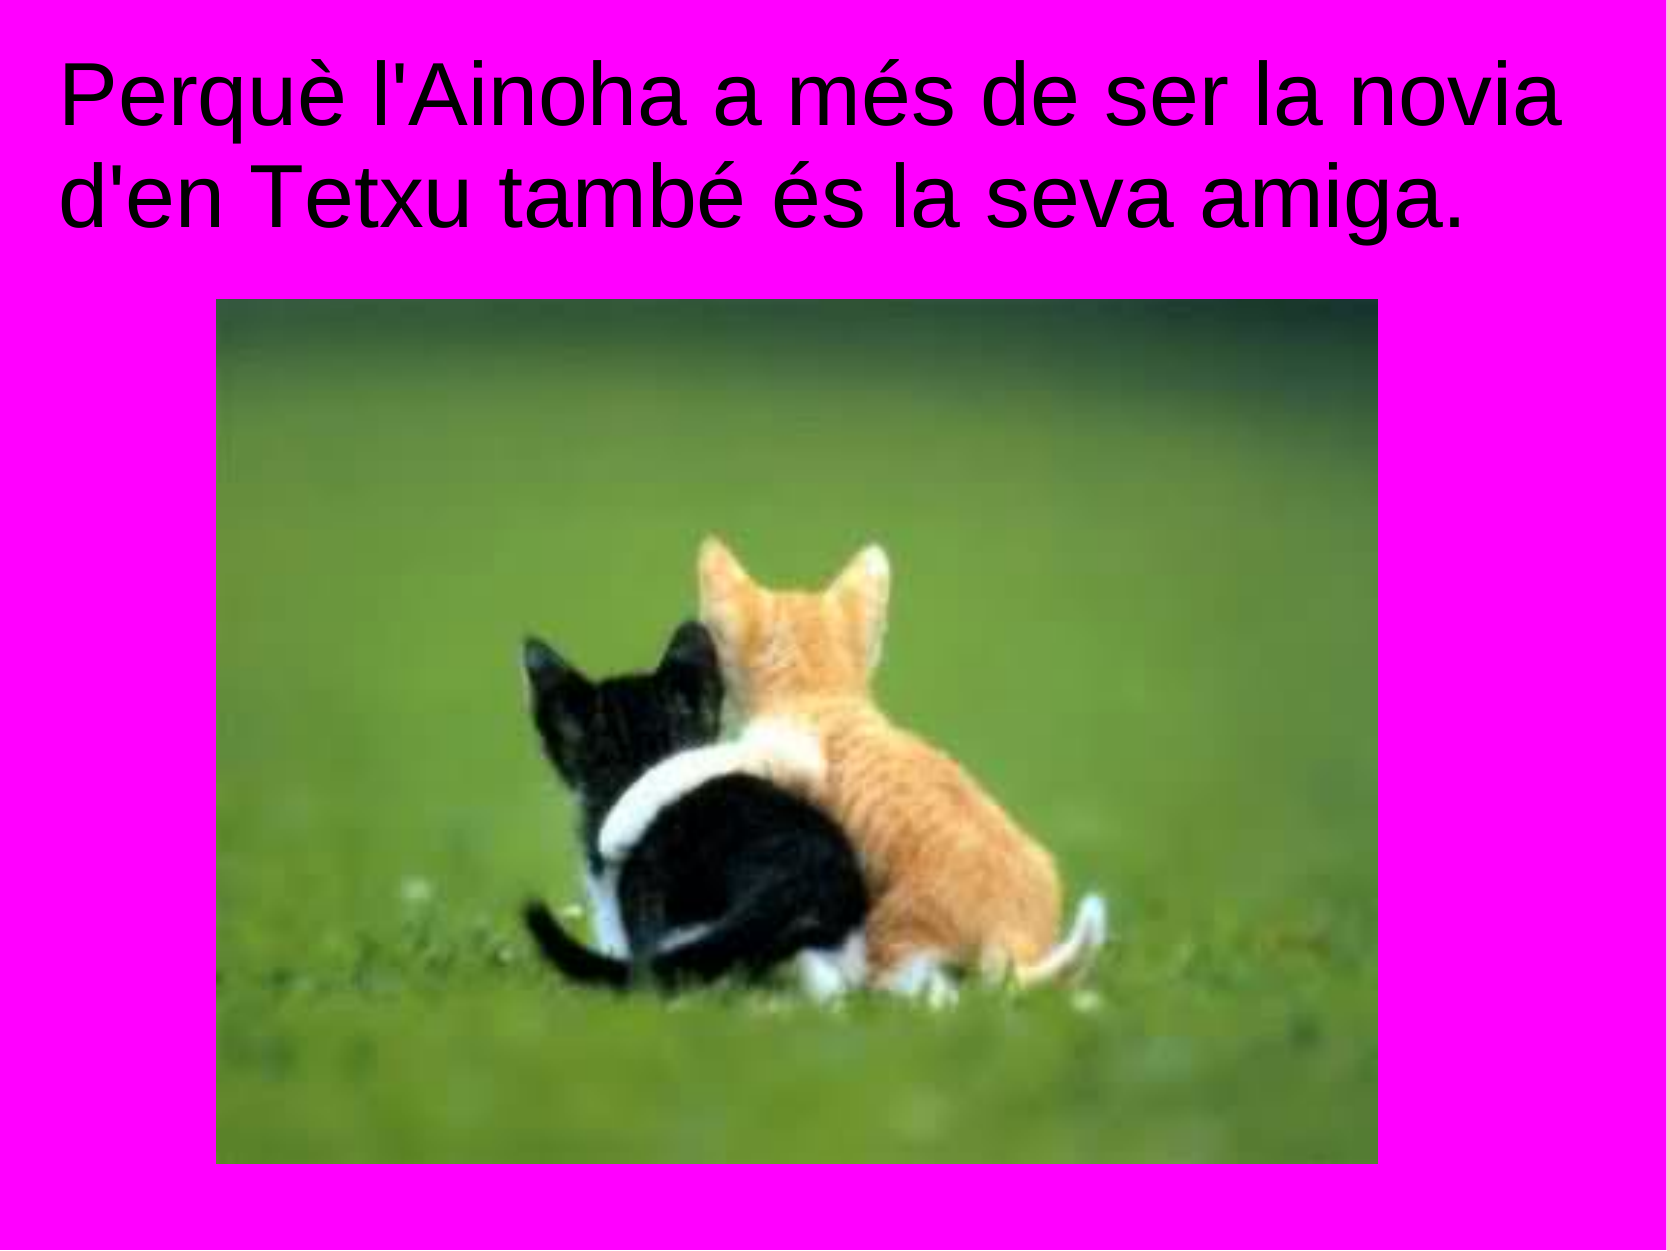

# Perquè l'Ainoha a més de ser la novia d'en Tetxu també és la seva amiga.